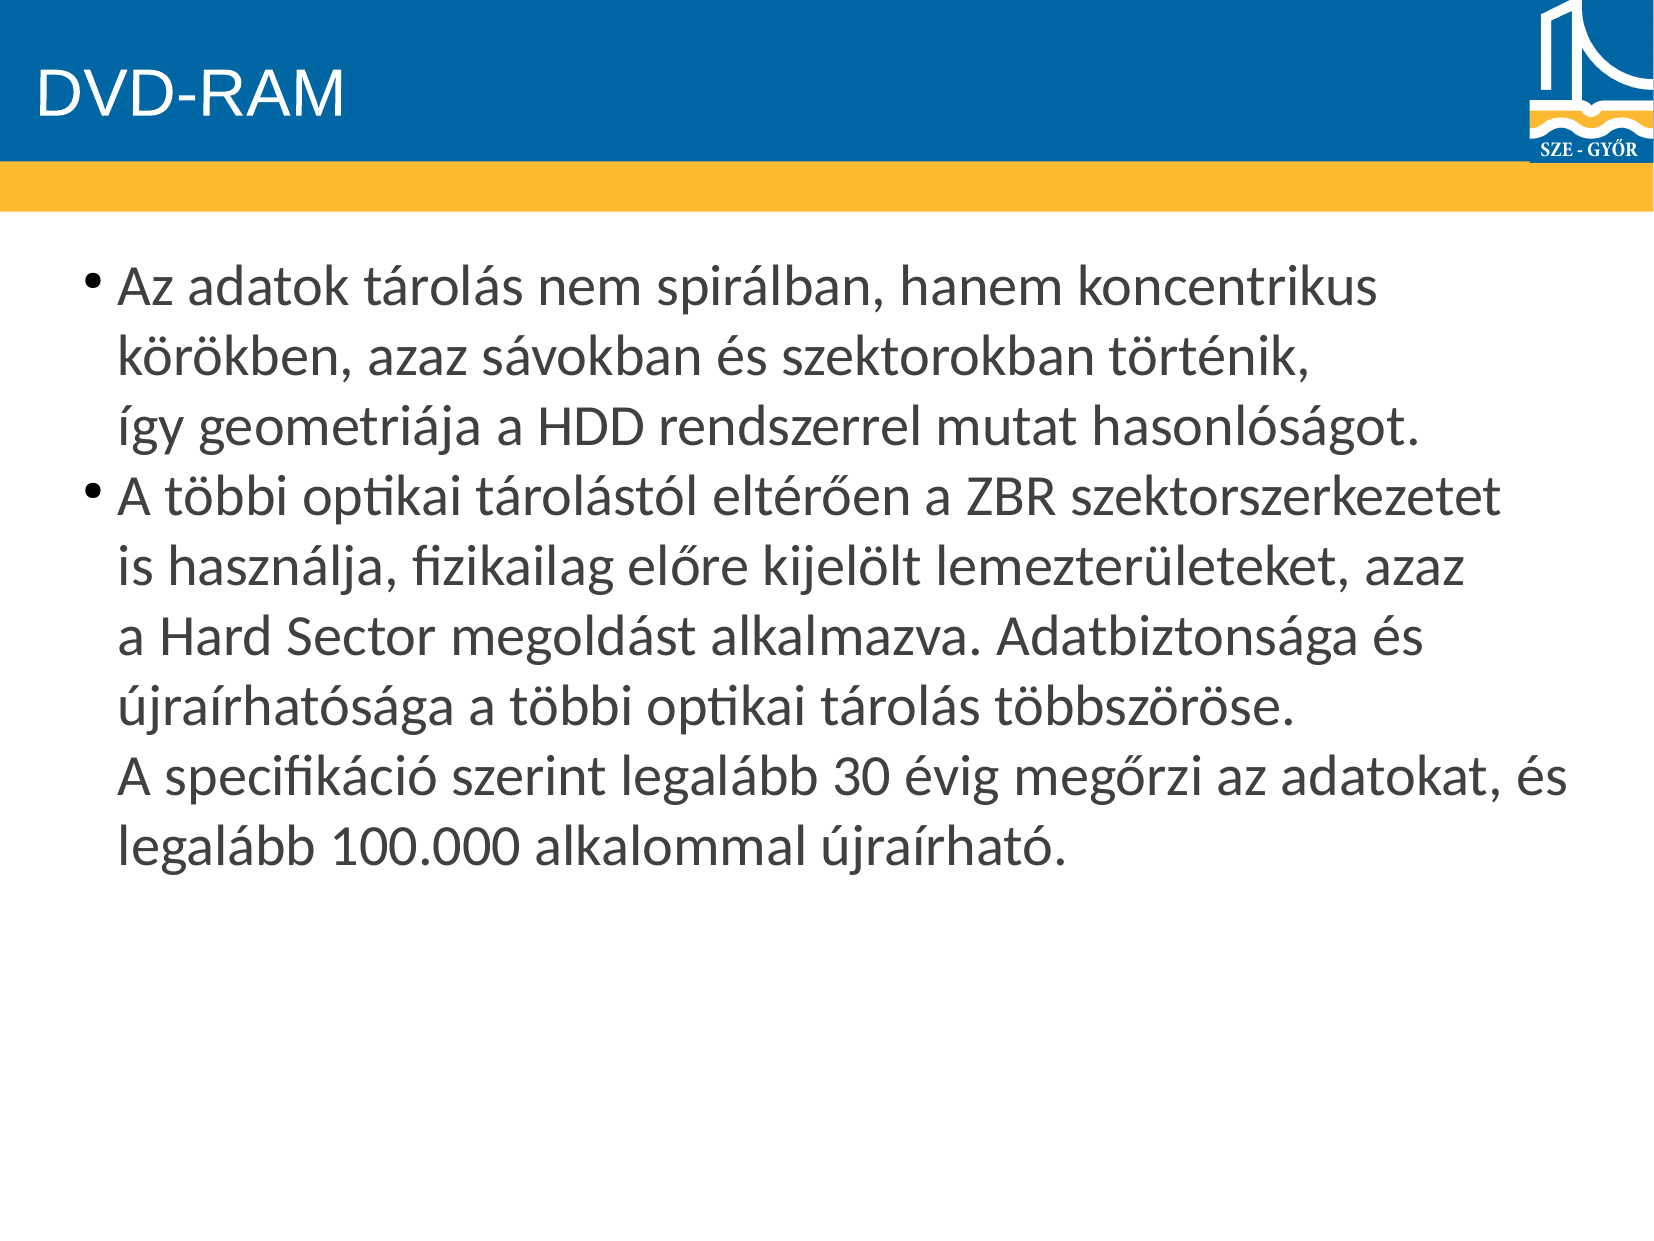

DVD-RAM
Az adatok tárolás nem spirálban, hanem koncentrikus körökben, azaz sávokban és szektorokban történik,
így geometriája a HDD rendszerrel mutat hasonlóságot.
A többi optikai tárolástól eltérően a ZBR szektorszerkezetet
is használja, fizikailag előre kijelölt lemezterületeket, azaz
a Hard Sector megoldást alkalmazva. Adatbiztonsága és újraírhatósága a többi optikai tárolás többszöröse.
A specifikáció szerint legalább 30 évig megőrzi az adatokat, és legalább 100.000 alkalommal újraírható.